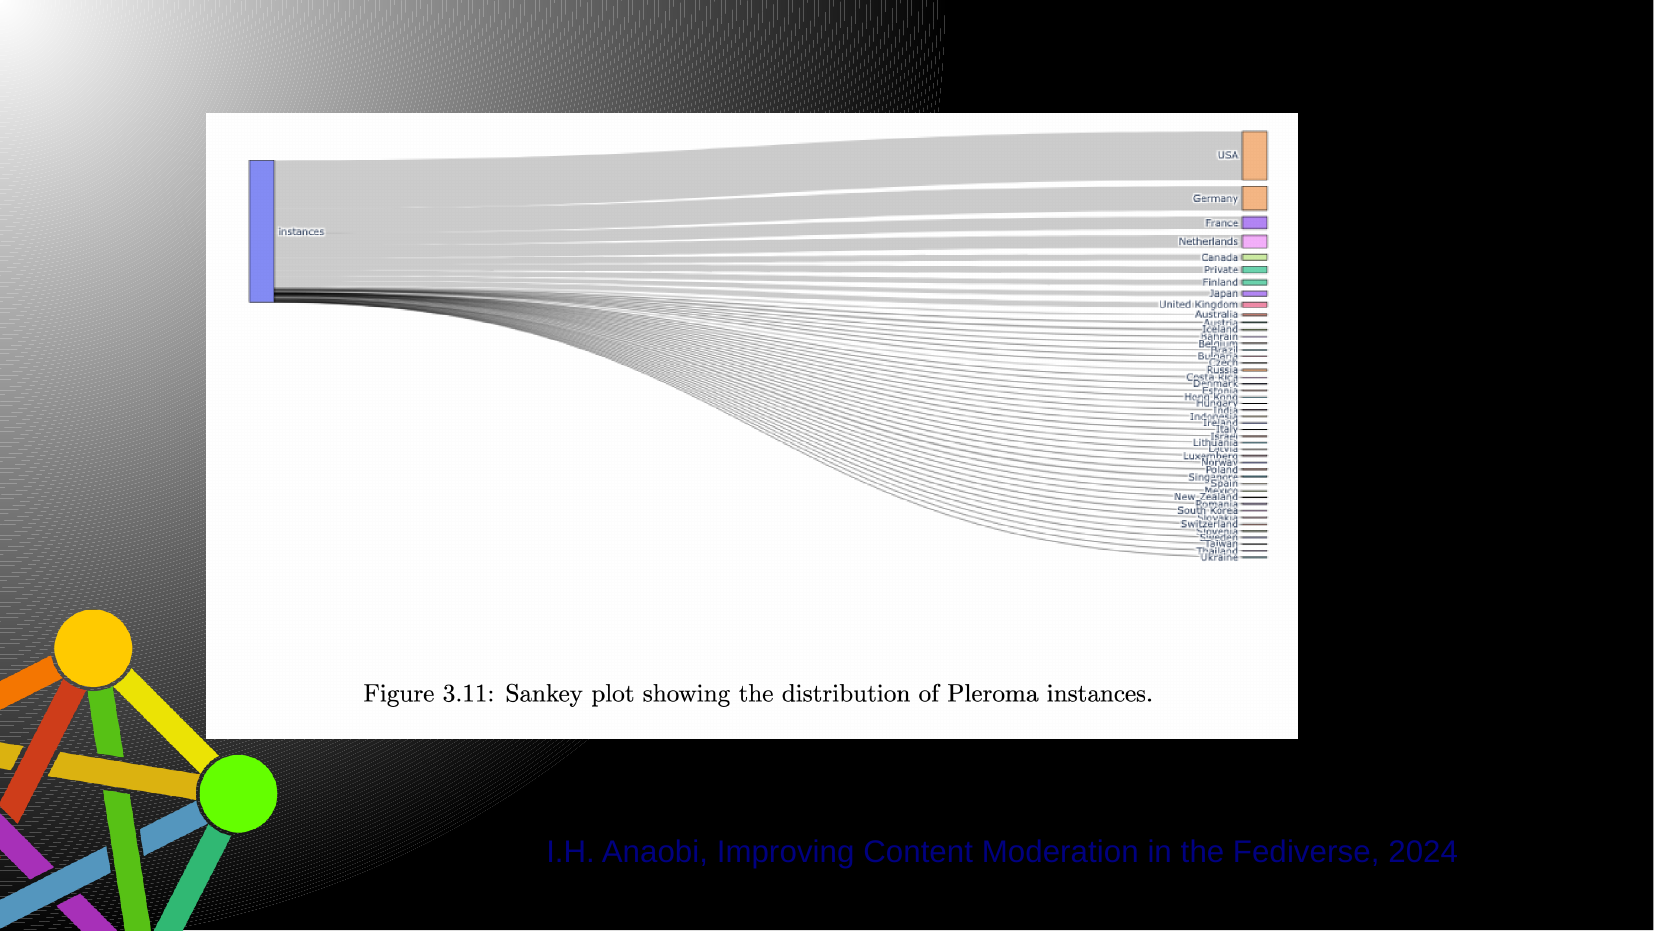

I.H. Anaobi, Improving Content Moderation in the Fediverse, 2024